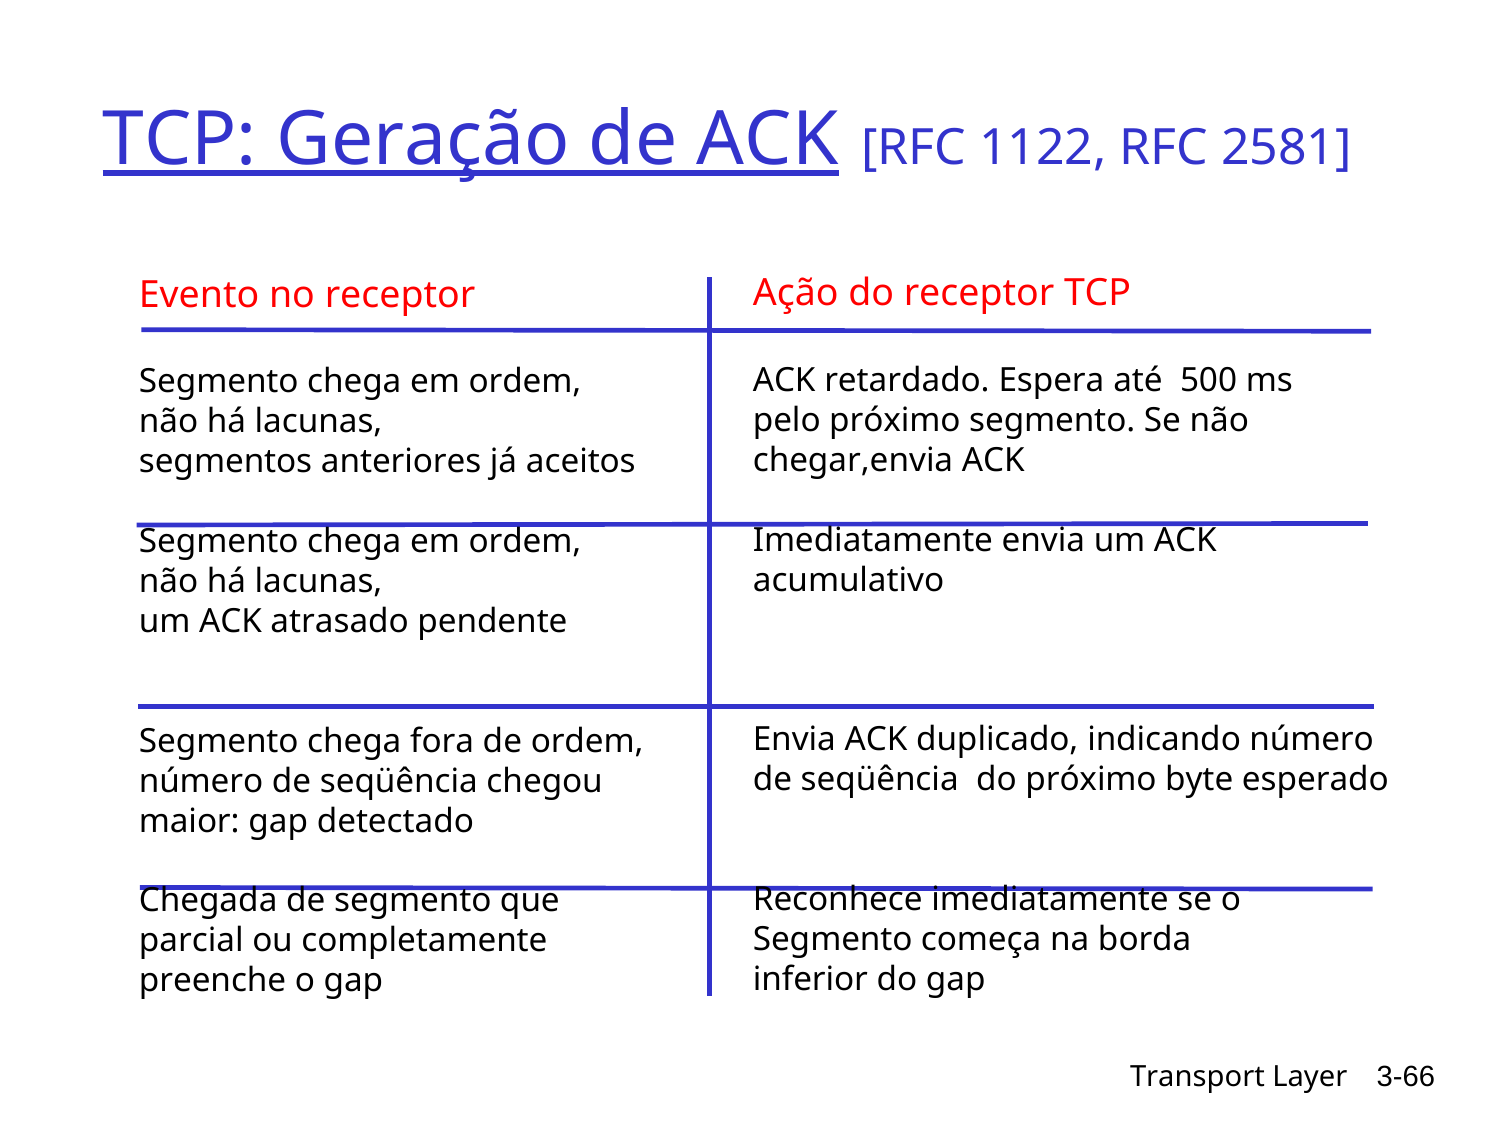

# TCP: Geração de ACK [RFC 1122, RFC 2581]
Ação do receptor TCP
ACK retardado. Espera até 500 ms
pelo próximo segmento. Se não
chegar,envia ACK
Imediatamente envia um ACK
acumulativo
Envia ACK duplicado, indicando número
de seqüência do próximo byte esperado
Reconhece imediatamente se o
Segmento começa na borda
inferior do gap
Evento no receptor
Segmento chega em ordem,
não há lacunas,
segmentos anteriores já aceitos
Segmento chega em ordem,
não há lacunas,
um ACK atrasado pendente
Segmento chega fora de ordem,
número de seqüência chegou
maior: gap detectado
Chegada de segmento que
parcial ou completamente
preenche o gap
Transport Layer